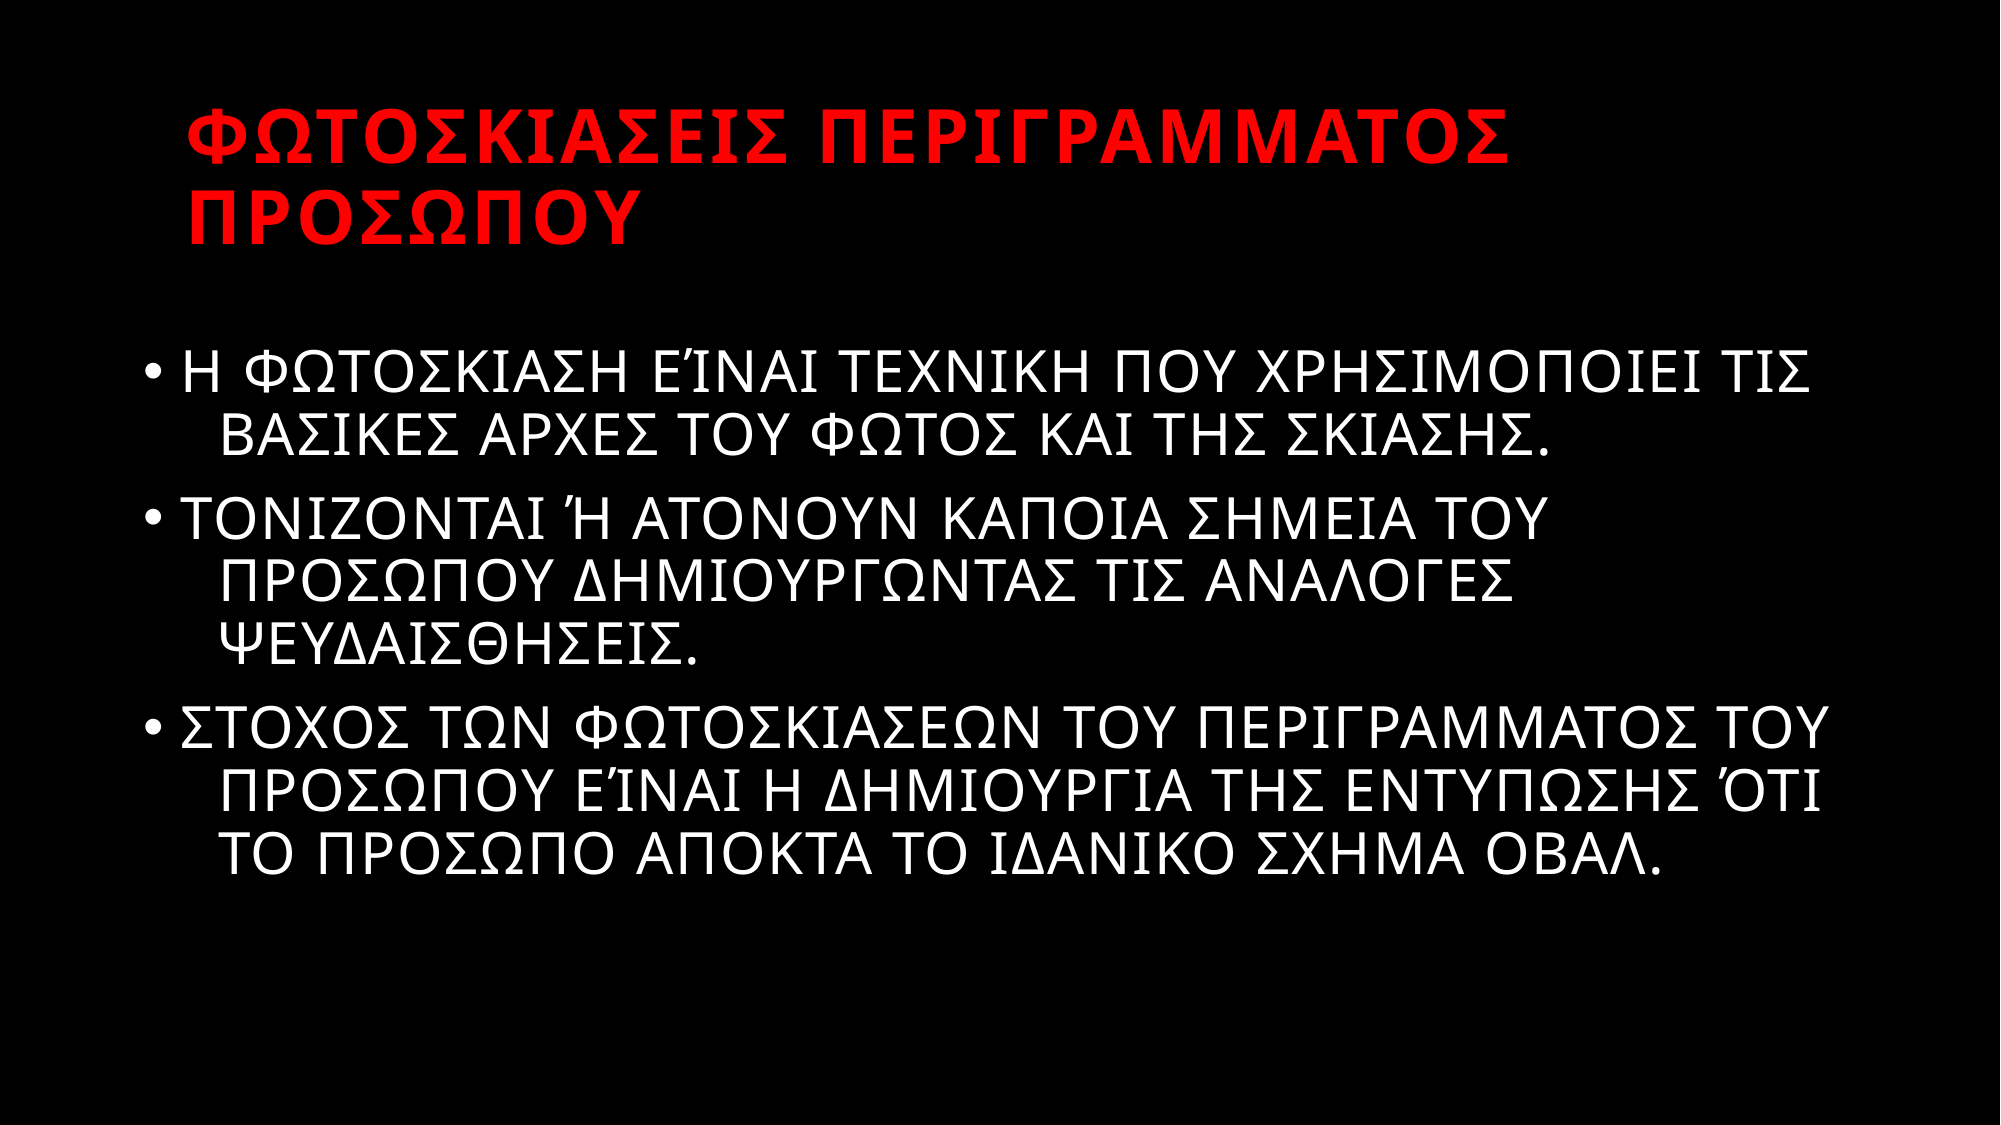

# ΦΩΤΟΣΚΙΑΣΕΙΣ ΠΕΡΙΓΡΑΜΜΑΤΟΣ ΠΡΟΣΩΠΟΥ
Η ΦΩΤΟΣΚΙΑΣΗ ΕΊΝΑΙ ΤΕΧΝΙΚΗ ΠΟΥ ΧΡΗΣΙΜΟΠΟΙΕΙ ΤΙΣ ΒΑΣΙΚΕΣ ΑΡΧΕΣ ΤΟΥ ΦΩΤΟΣ ΚΑΙ ΤΗΣ ΣΚΙΑΣΗΣ.
ΤΟΝΙΖΟΝΤΑΙ Ή ΑΤΟΝΟΥΝ ΚΑΠΟΙΑ ΣΗΜΕΙΑ ΤΟΥ ΠΡΟΣΩΠΟΥ ΔΗΜΙΟΥΡΓΩΝΤΑΣ ΤΙΣ ΑΝΑΛΟΓΕΣ ΨΕΥΔΑΙΣΘΗΣΕΙΣ.
ΣΤΟΧΟΣ ΤΩΝ ΦΩΤΟΣΚΙΑΣΕΩΝ ΤΟΥ ΠΕΡΙΓΡΑΜΜΑΤΟΣ ΤΟΥ ΠΡΟΣΩΠΟΥ ΕΊΝΑΙ Η ΔΗΜΙΟΥΡΓΙΑ ΤΗΣ ΕΝΤΥΠΩΣΗΣ ΌΤΙ ΤΟ ΠΡΟΣΩΠΟ ΑΠΟΚΤΑ ΤΟ ΙΔΑΝΙΚΟ ΣΧΗΜΑ ΟΒΑΛ.